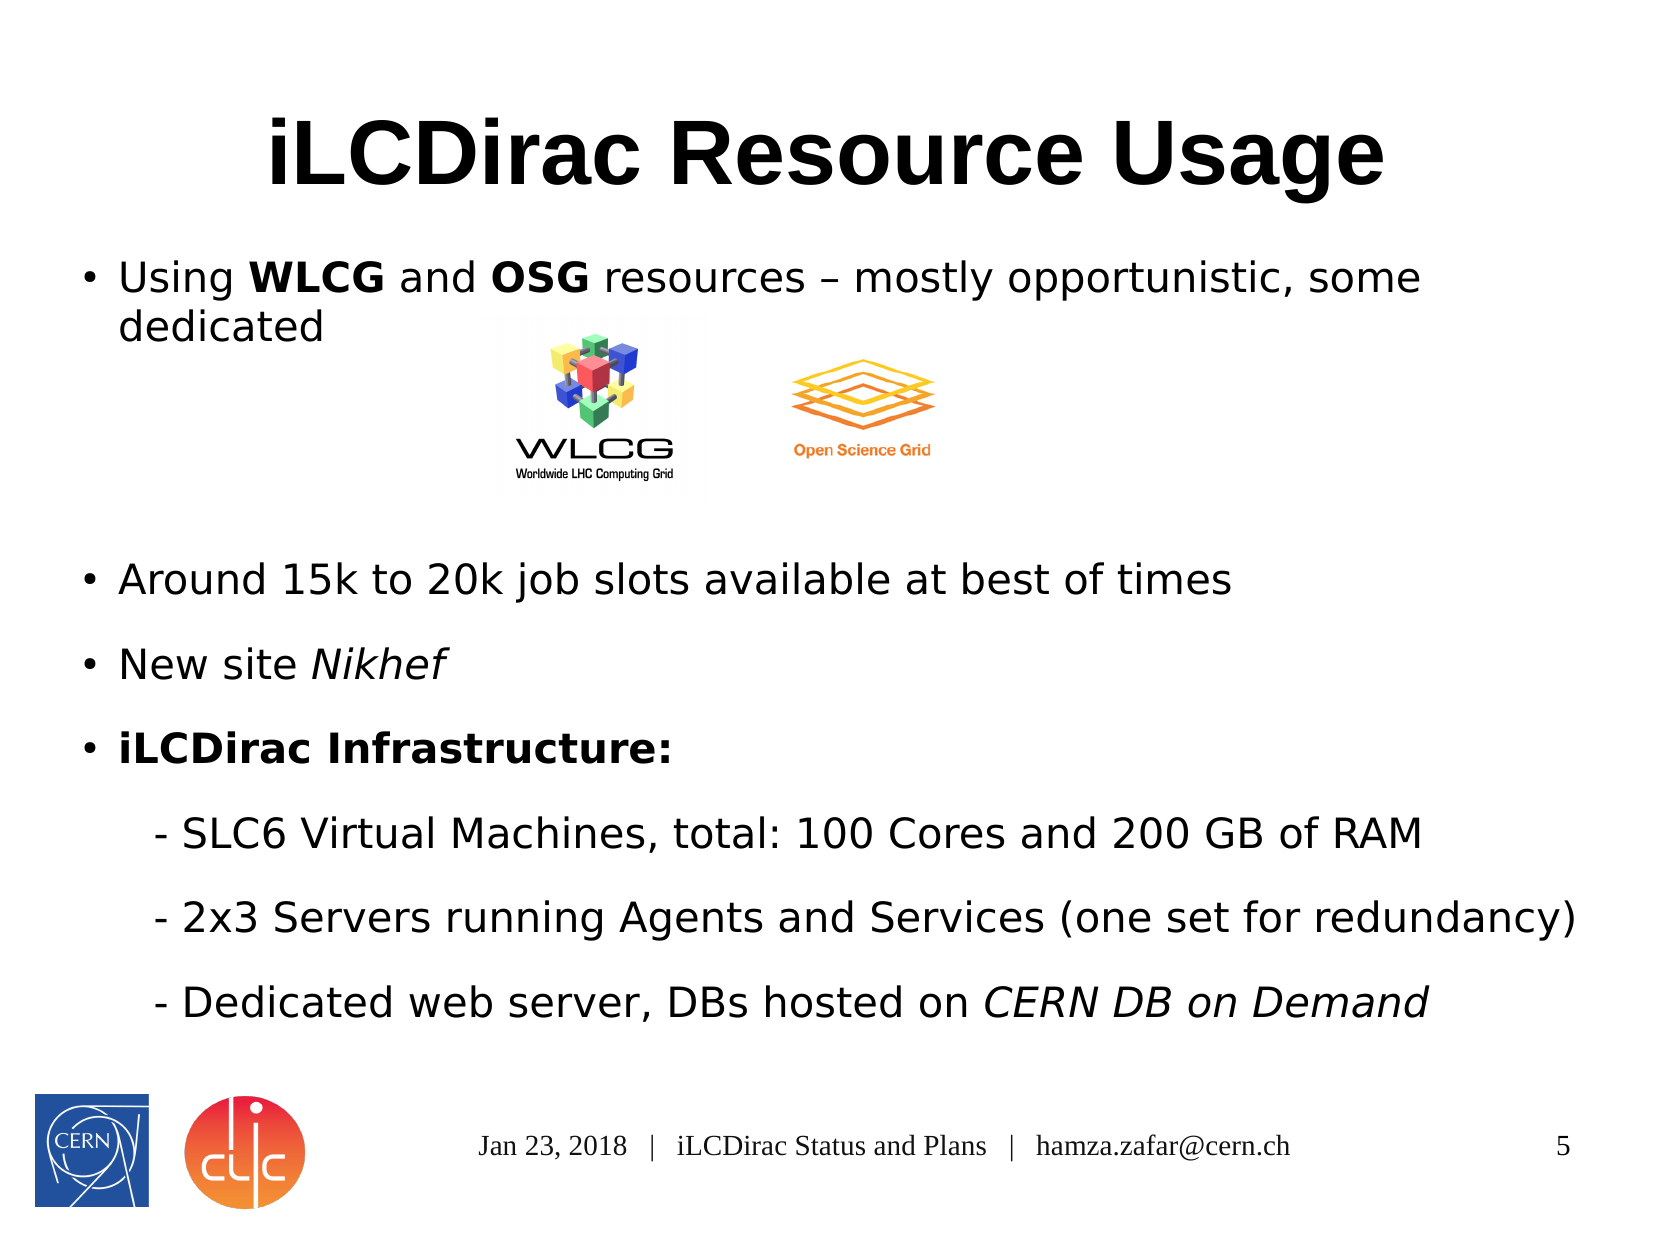

# iLCDirac Resource Usage
Using WLCG and OSG resources – mostly opportunistic, some dedicated
Around 15k to 20k job slots available at best of times
New site Nikhef
iLCDirac Infrastructure:
- SLC6 Virtual Machines, total: 100 Cores and 200 GB of RAM
- 2x3 Servers running Agents and Services (one set for redundancy)
- Dedicated web server, DBs hosted on CERN DB on Demand
Jan 23, 2018 | iLCDirac Status and Plans | hamza.zafar@cern.ch
5